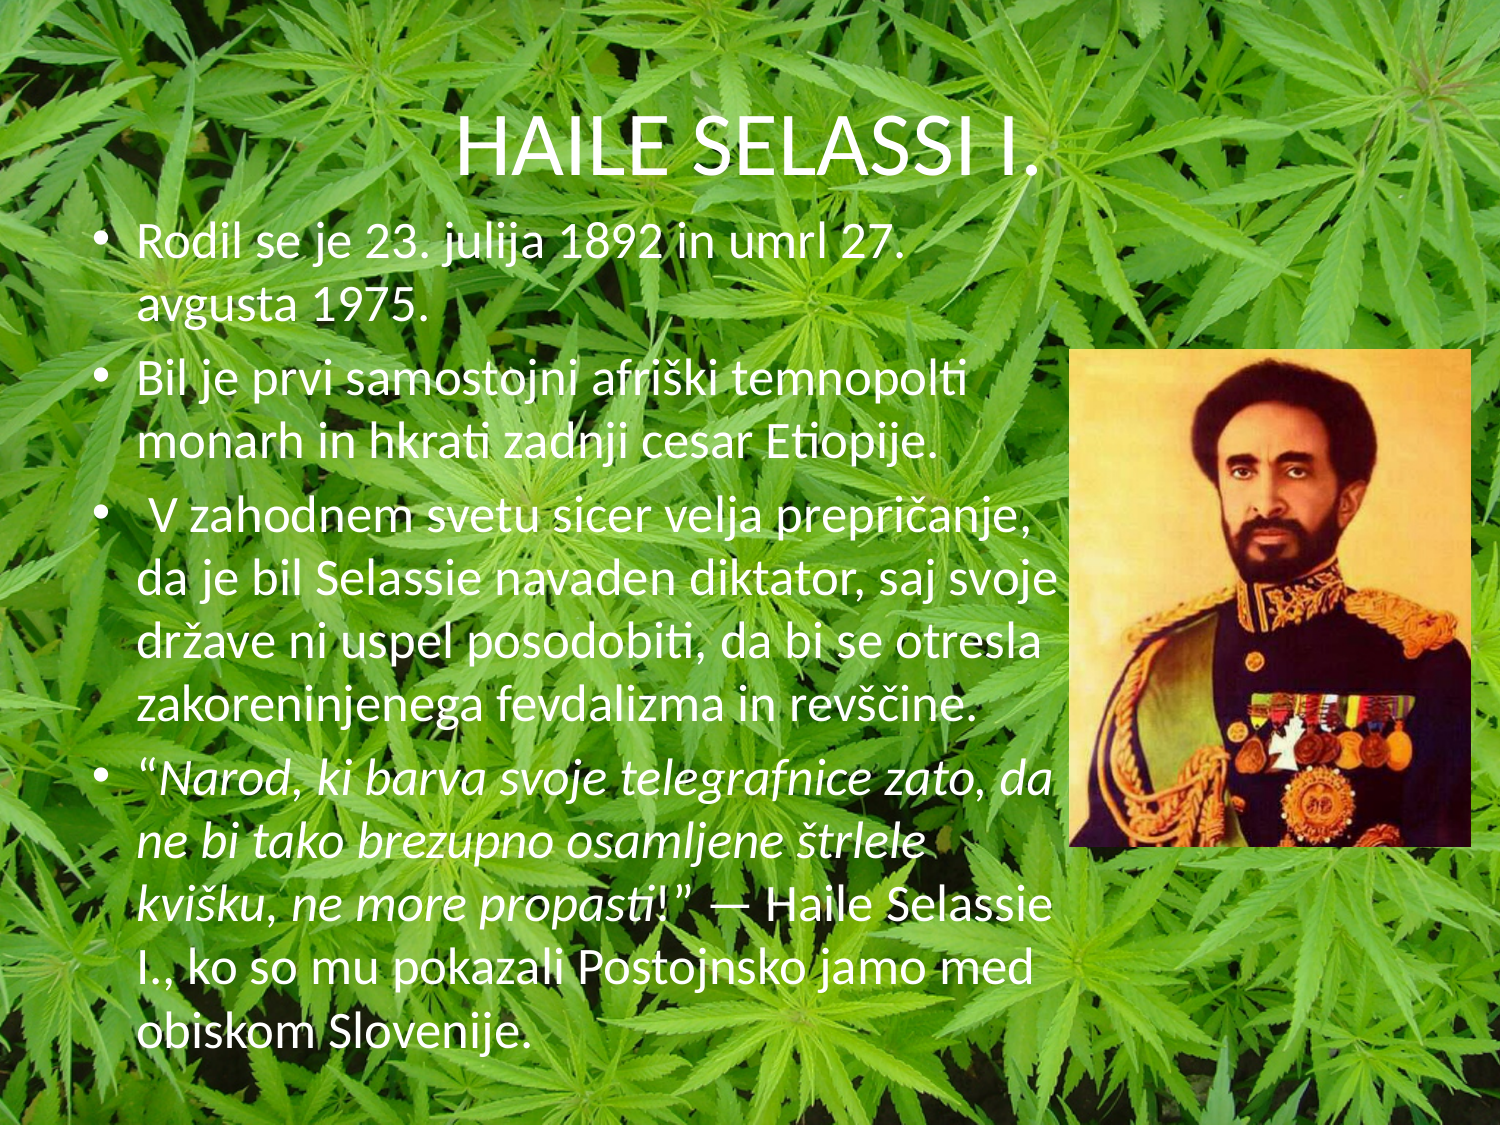

# HAILE SELASSI I.
Rodil se je 23. julija 1892 in umrl 27. avgusta 1975.
Bil je prvi samostojni afriški temnopolti monarh in hkrati zadnji cesar Etiopije.
 V zahodnem svetu sicer velja prepričanje, da je bil Selassie navaden diktator, saj svoje države ni uspel posodobiti, da bi se otresla zakoreninjenega fevdalizma in revščine.
“Narod, ki barva svoje telegrafnice zato, da ne bi tako brezupno osamljene štrlele kvišku, ne more propasti!” — Haile Selassie I., ko so mu pokazali Postojnsko jamo med obiskom Slovenije.